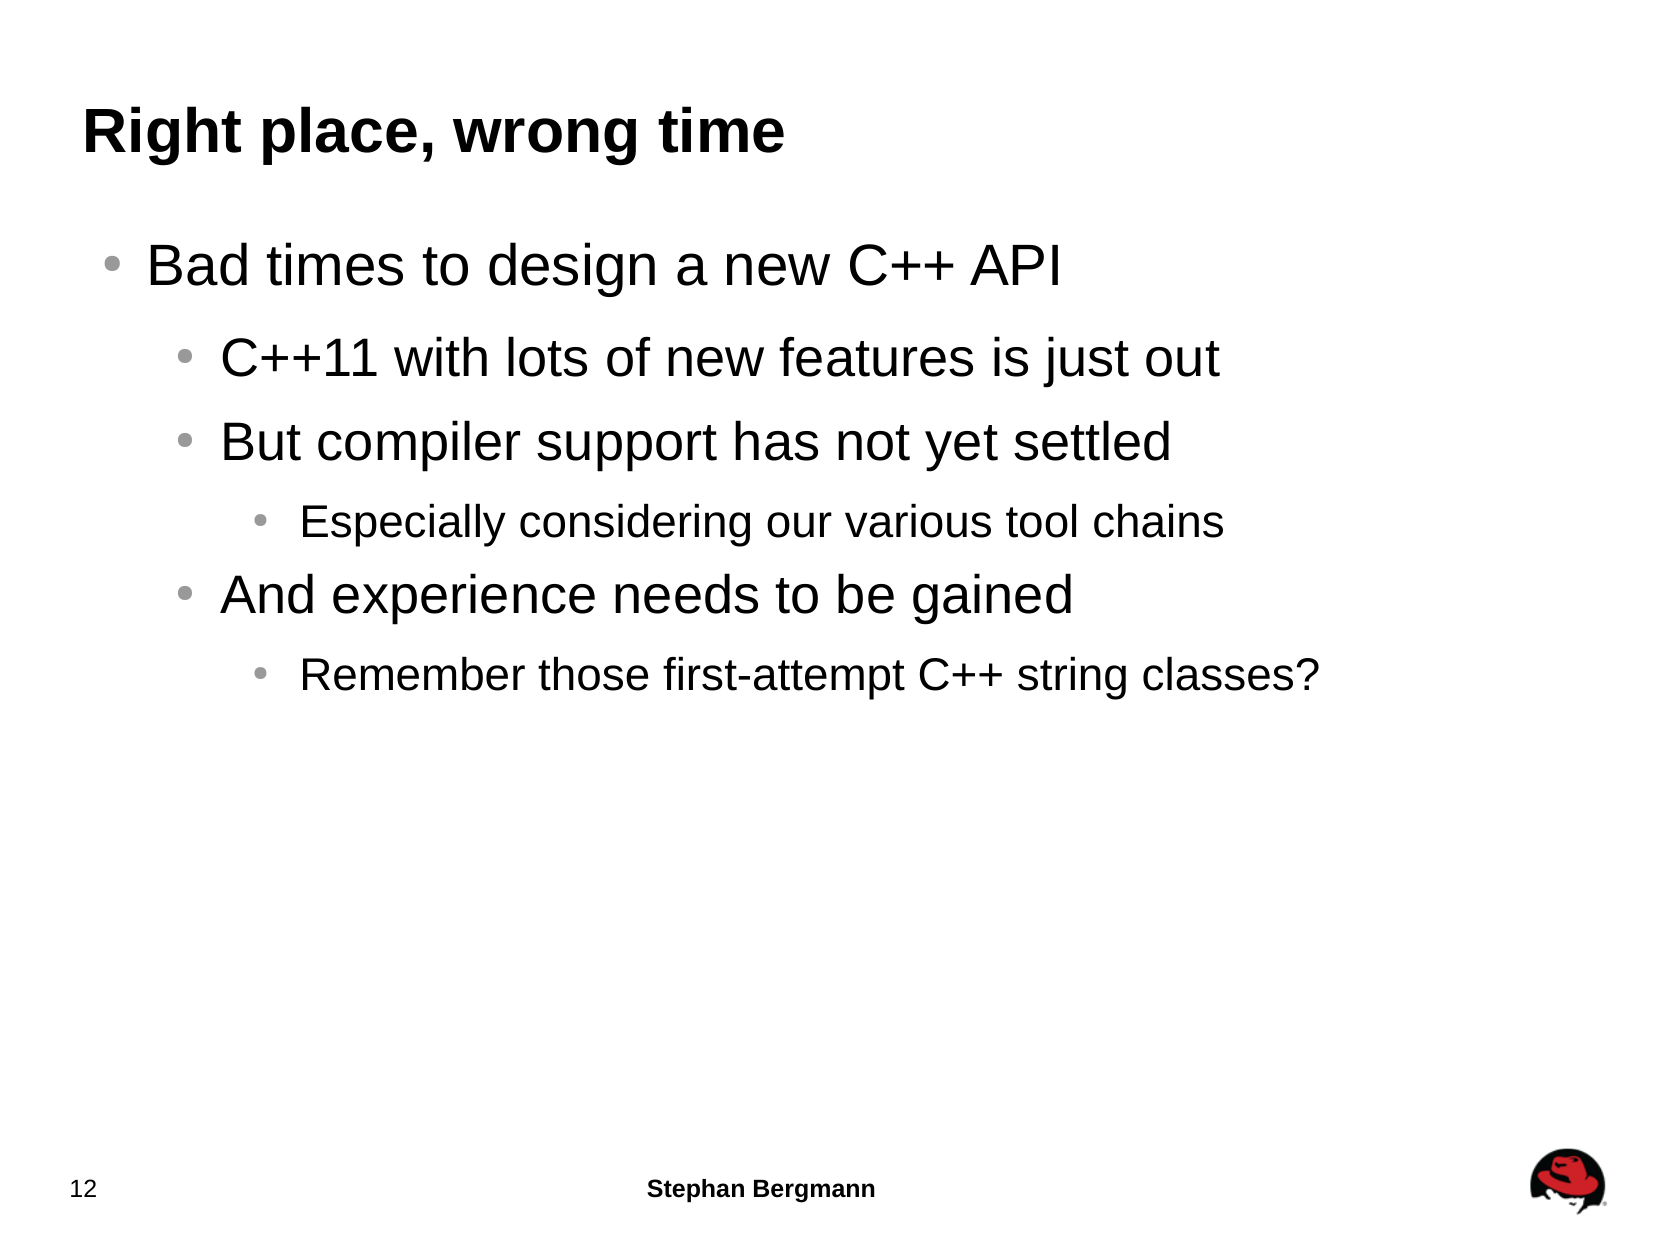

# Right place, wrong time
Bad times to design a new C++ API
C++11 with lots of new features is just out
But compiler support has not yet settled
Especially considering our various tool chains
And experience needs to be gained
Remember those first-attempt C++ string classes?